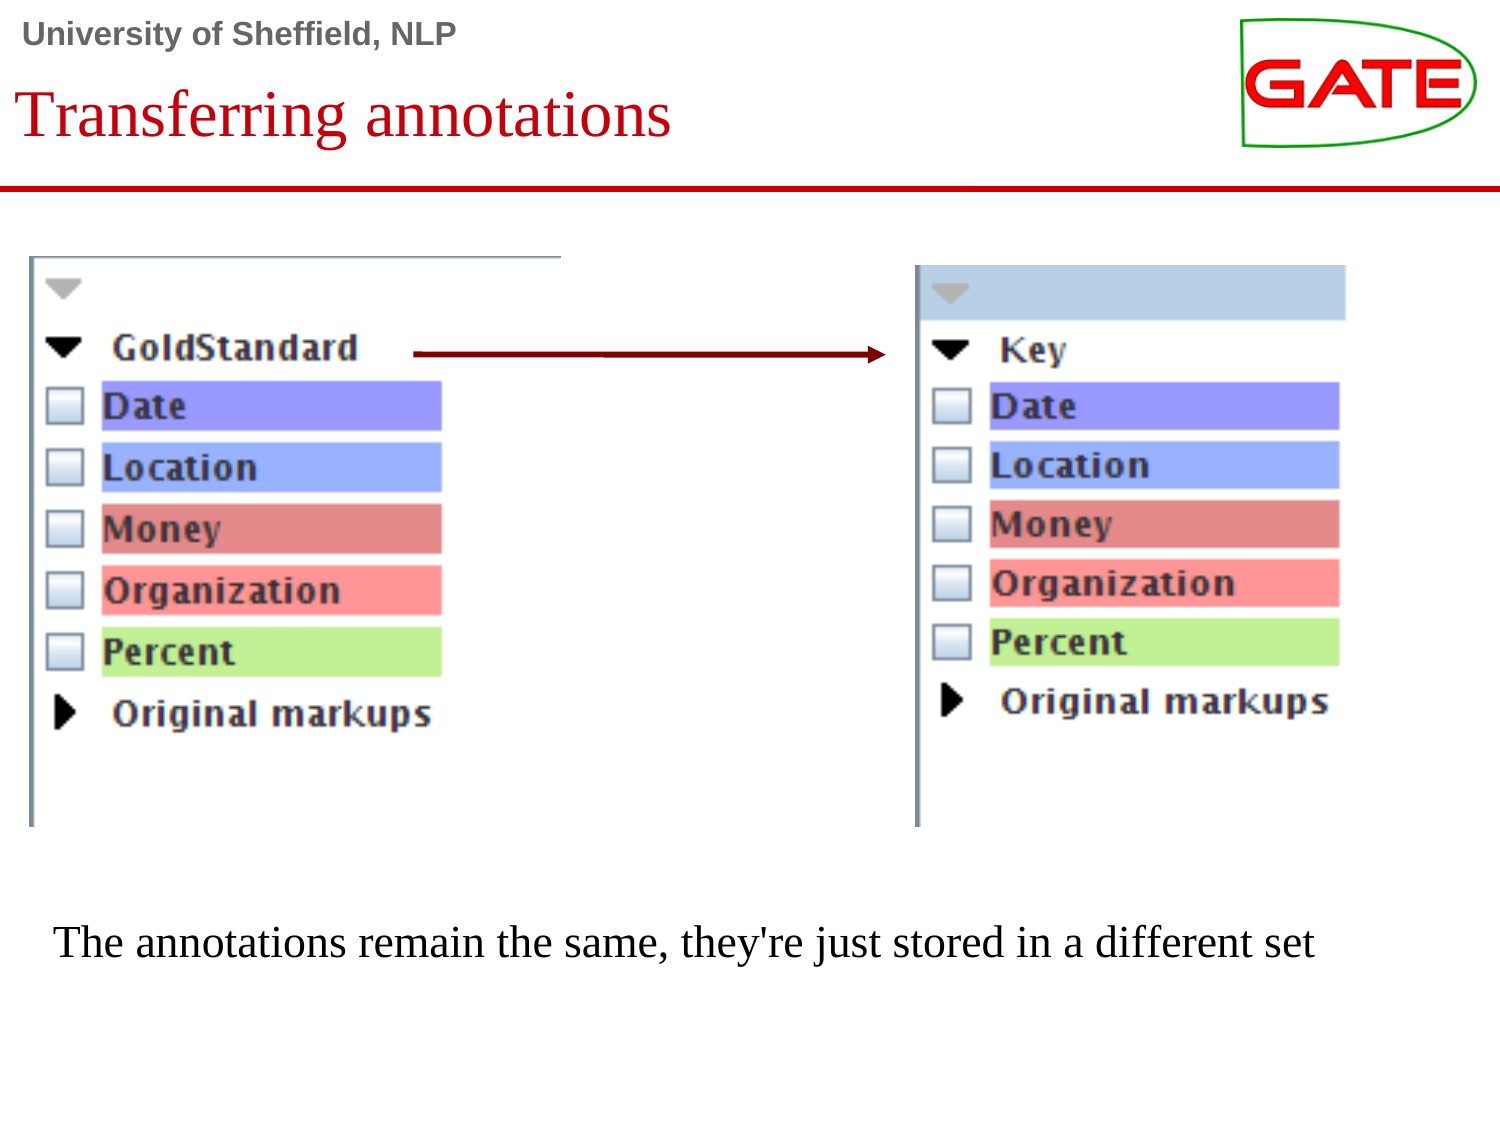

# Transferring annotations
The annotations remain the same, they're just stored in a different set